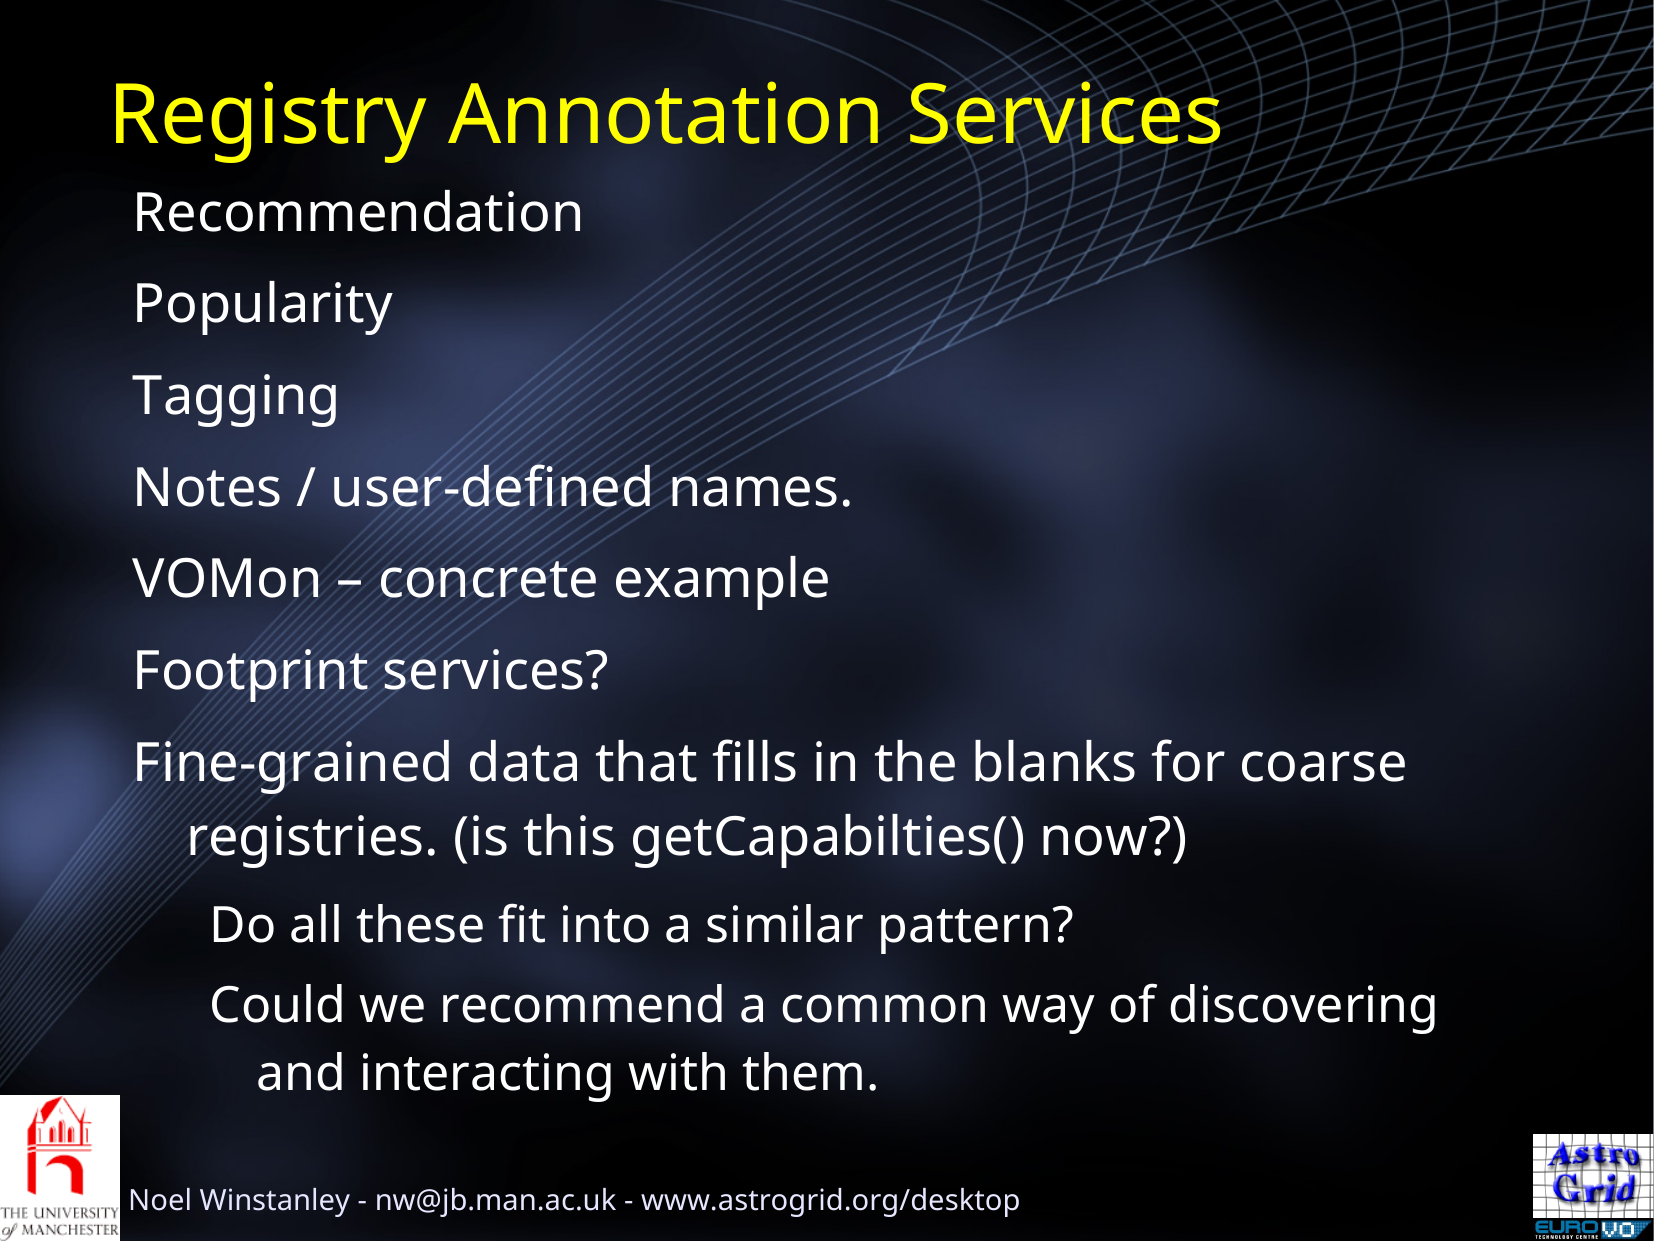

# Registry Annotation Services
Recommendation
Popularity
Tagging
Notes / user-defined names.
VOMon – concrete example
Footprint services?
Fine-grained data that fills in the blanks for coarse registries. (is this getCapabilties() now?)
Do all these fit into a similar pattern?
Could we recommend a common way of discovering and interacting with them.